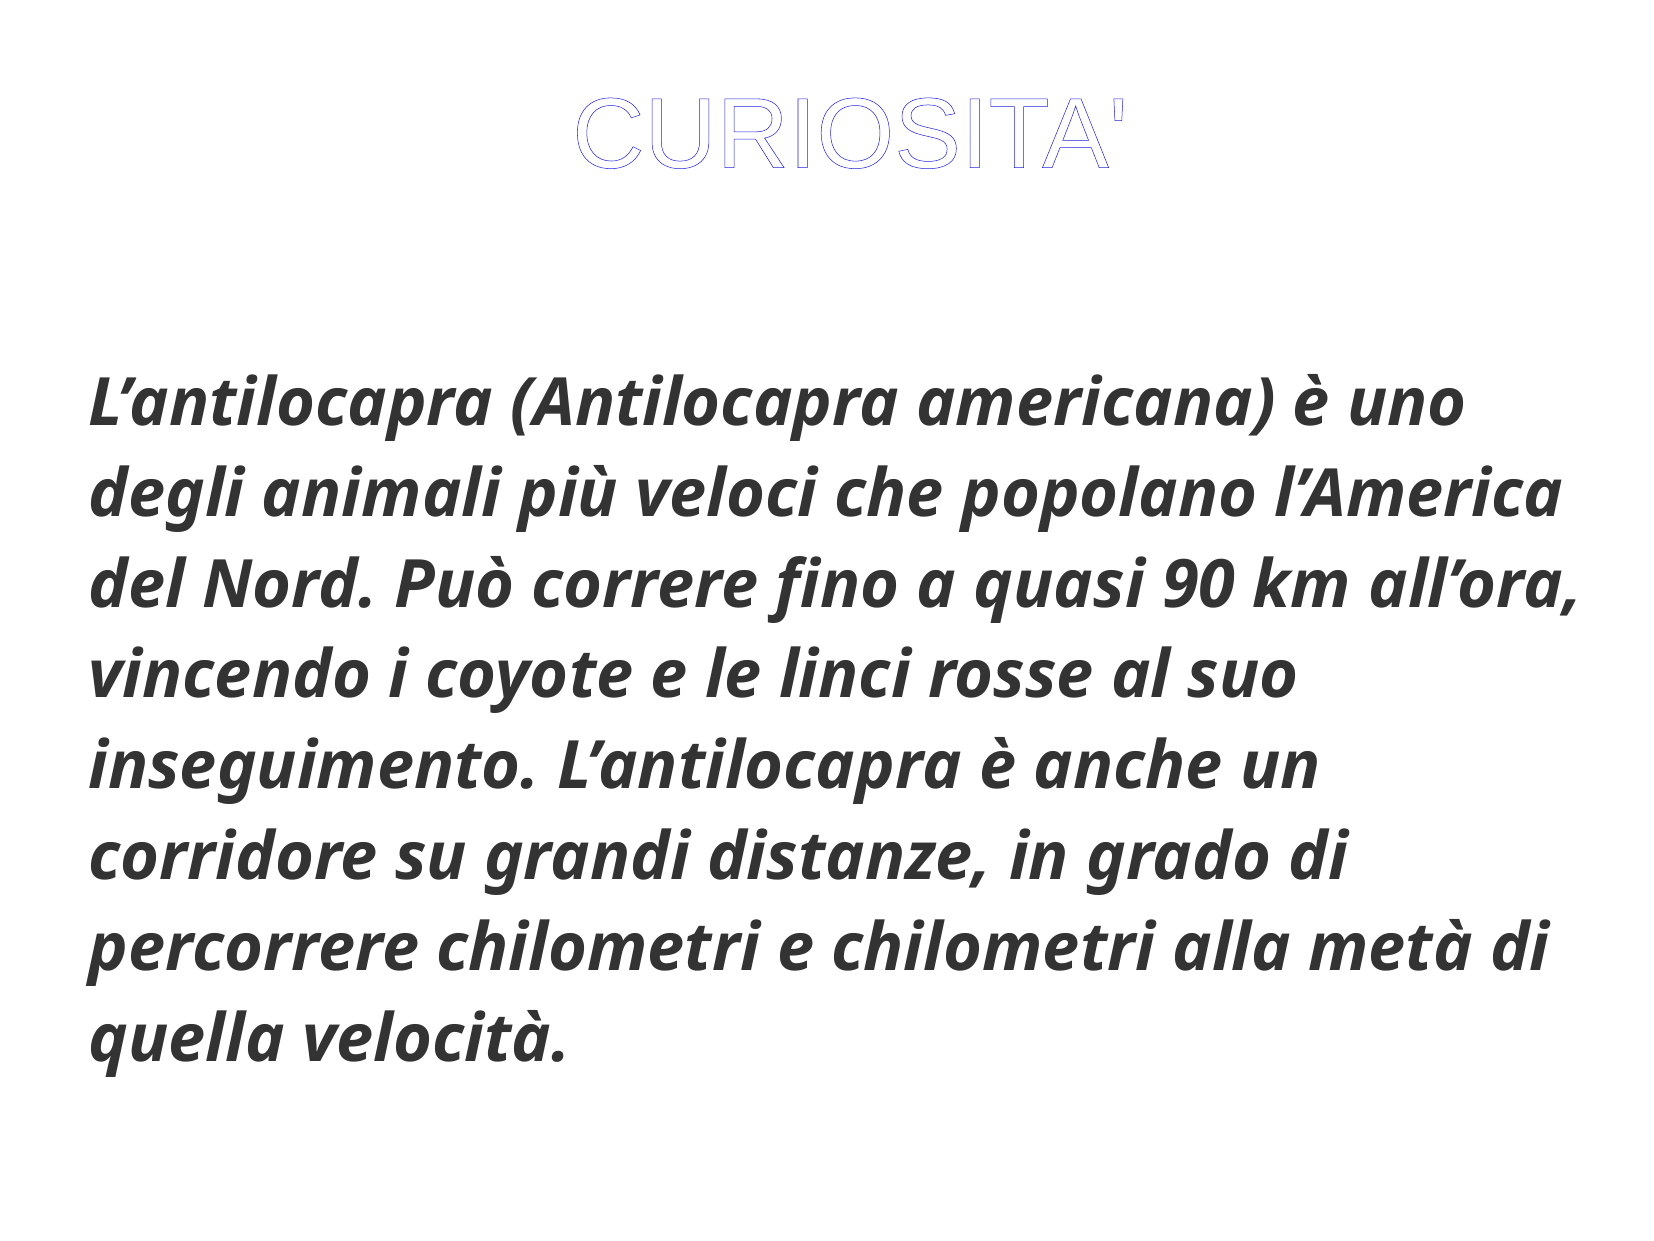

# CURIOSITA'
L’antilocapra (Antilocapra americana) è uno degli animali più veloci che popolano l’America del Nord. Può correre fino a quasi 90 km all’ora, vincendo i coyote e le linci rosse al suo inseguimento. L’antilocapra è anche un corridore su grandi distanze, in grado di percorrere chilometri e chilometri alla metà di quella velocità.